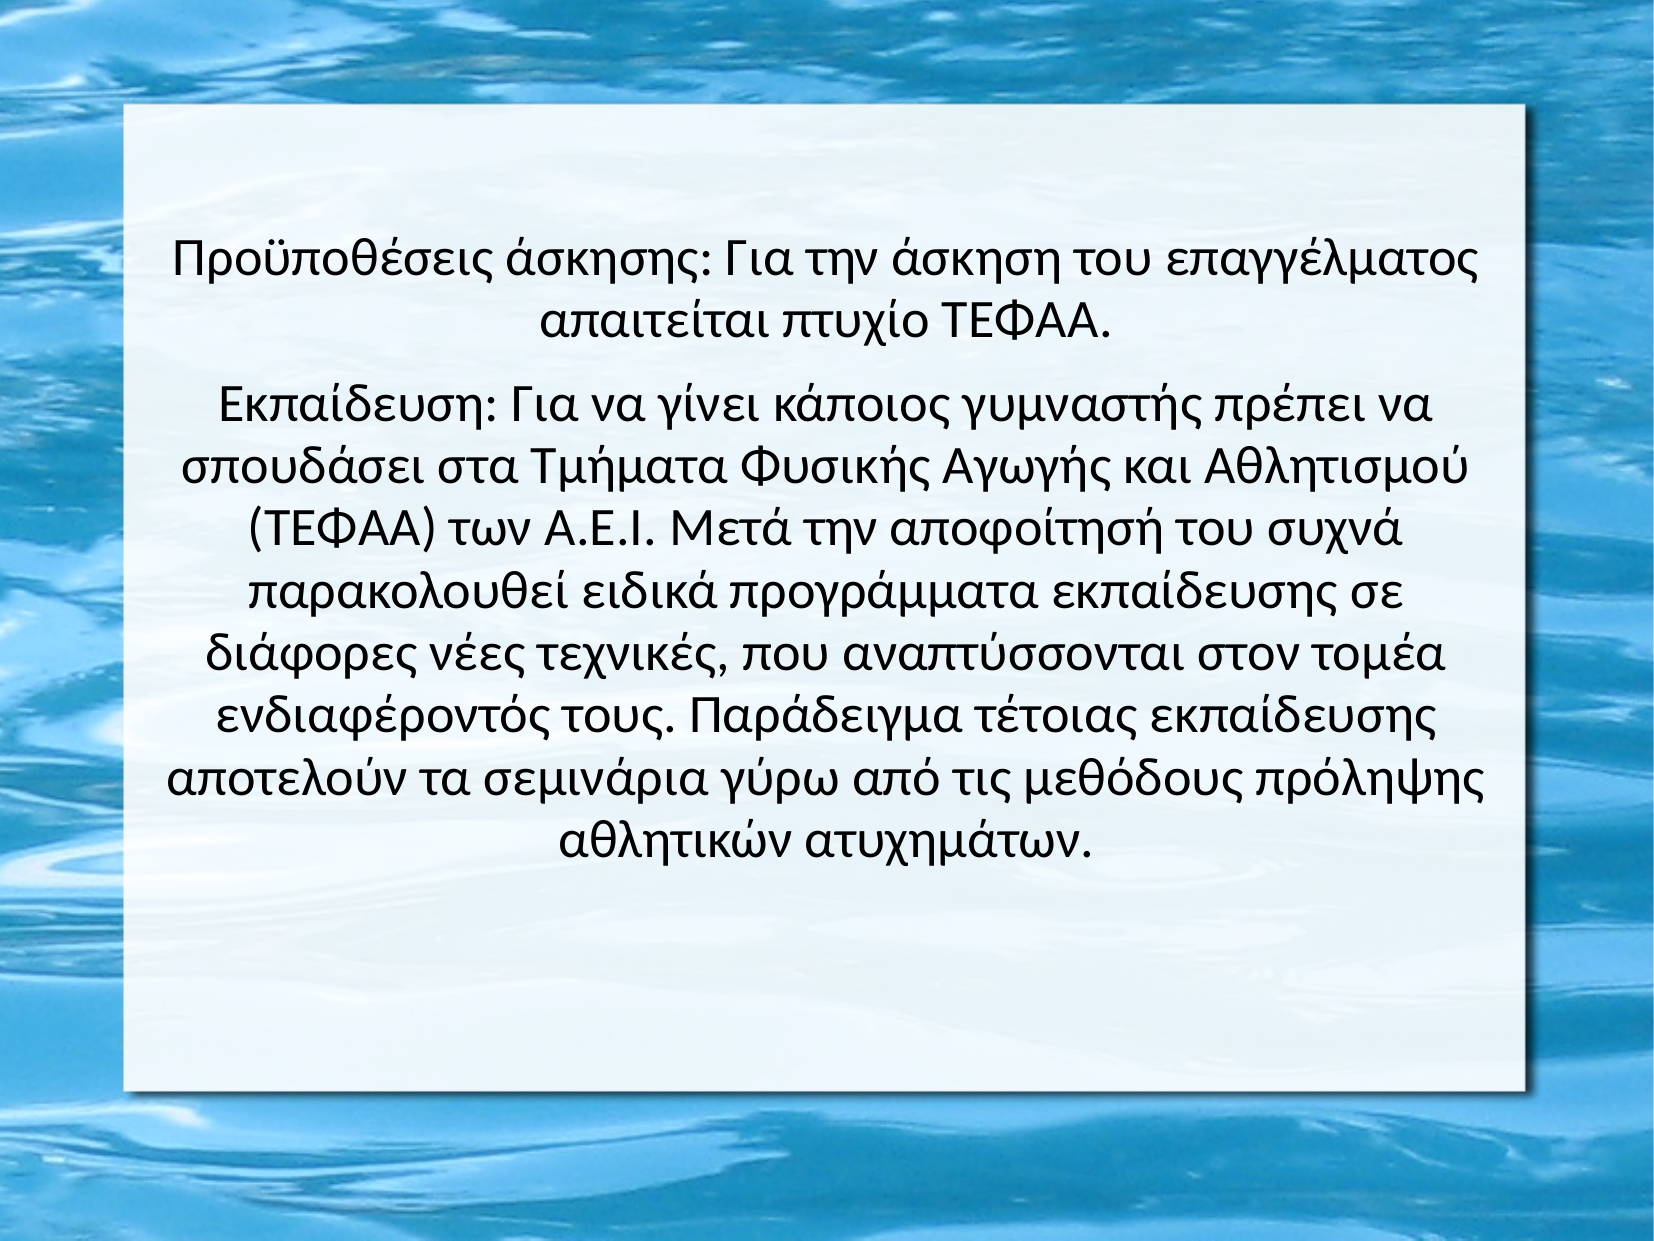

# Προϋποθέσεις άσκησης: Για την άσκηση του επαγγέλματος απαιτείται πτυχίο ΤΕΦΑΑ.
Εκπαίδευση: Για να γίνει κάποιος γυμναστής πρέπει να σπουδάσει στα Τμήματα Φυσικής Αγωγής και Αθλητισμού (ΤΕΦΑΑ) των Α.Ε.Ι. Μετά την αποφοίτησή του συχνά παρακολουθεί ειδικά προγράμματα εκπαίδευσης σε διάφορες νέες τεχνικές, που αναπτύσσονται στον τομέα ενδιαφέροντός τους. Παράδειγμα τέτοιας εκπαίδευσης αποτελούν τα σεμινάρια γύρω από τις μεθόδους πρόληψης αθλητικών ατυχημάτων.